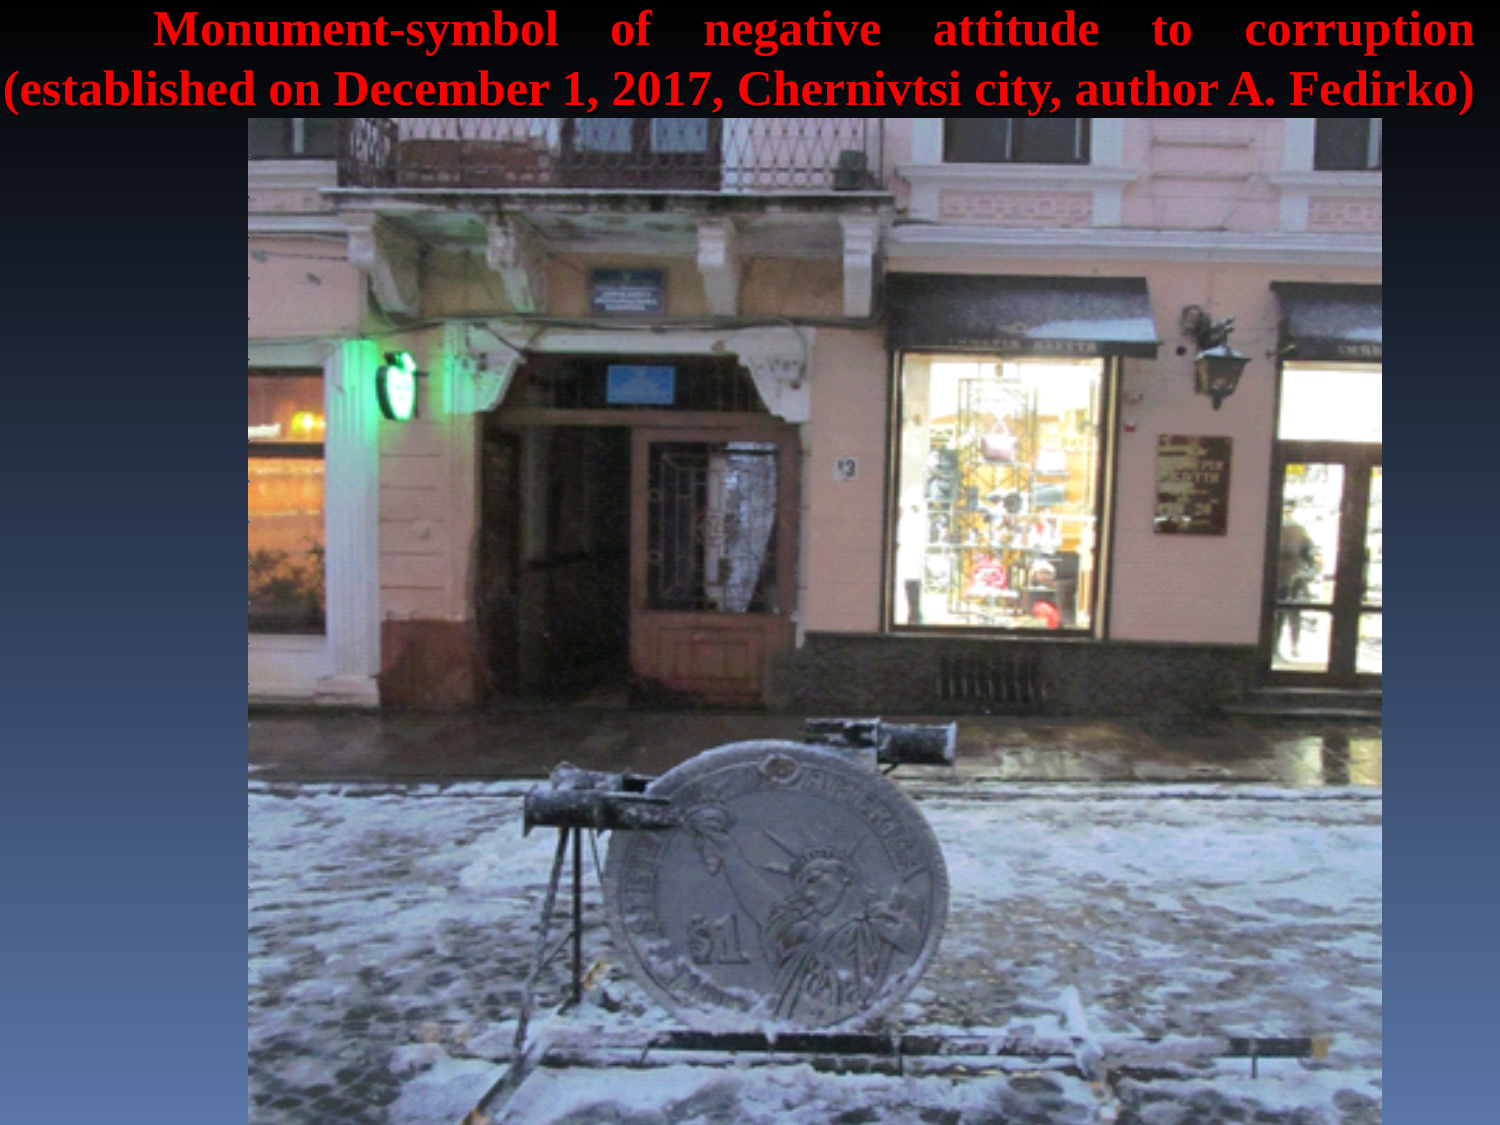

Monument-symbol of negative attitude to corruption (established on December 1, 2017, Chernivtsi city, author A. Fedirko)